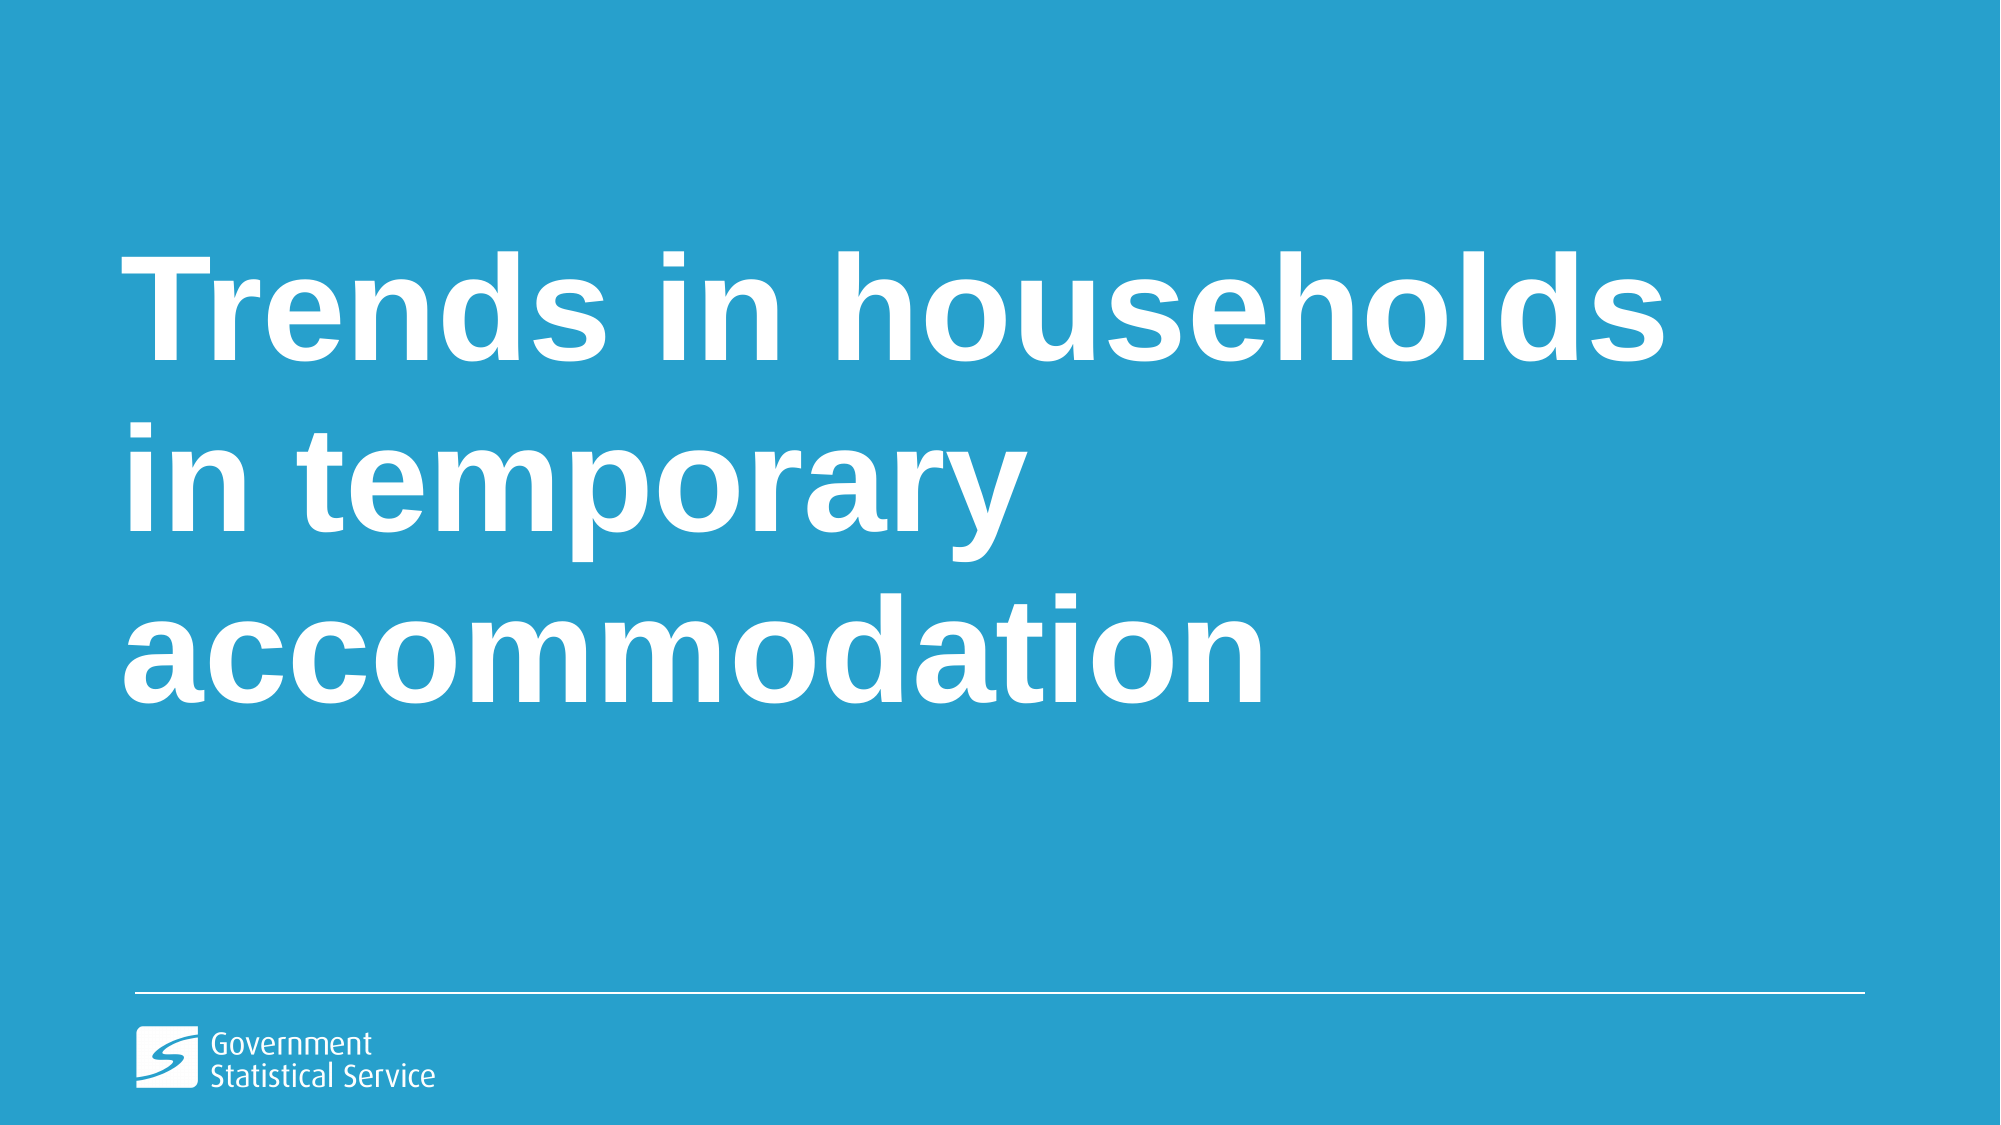

# Trends in households in temporary accommodation